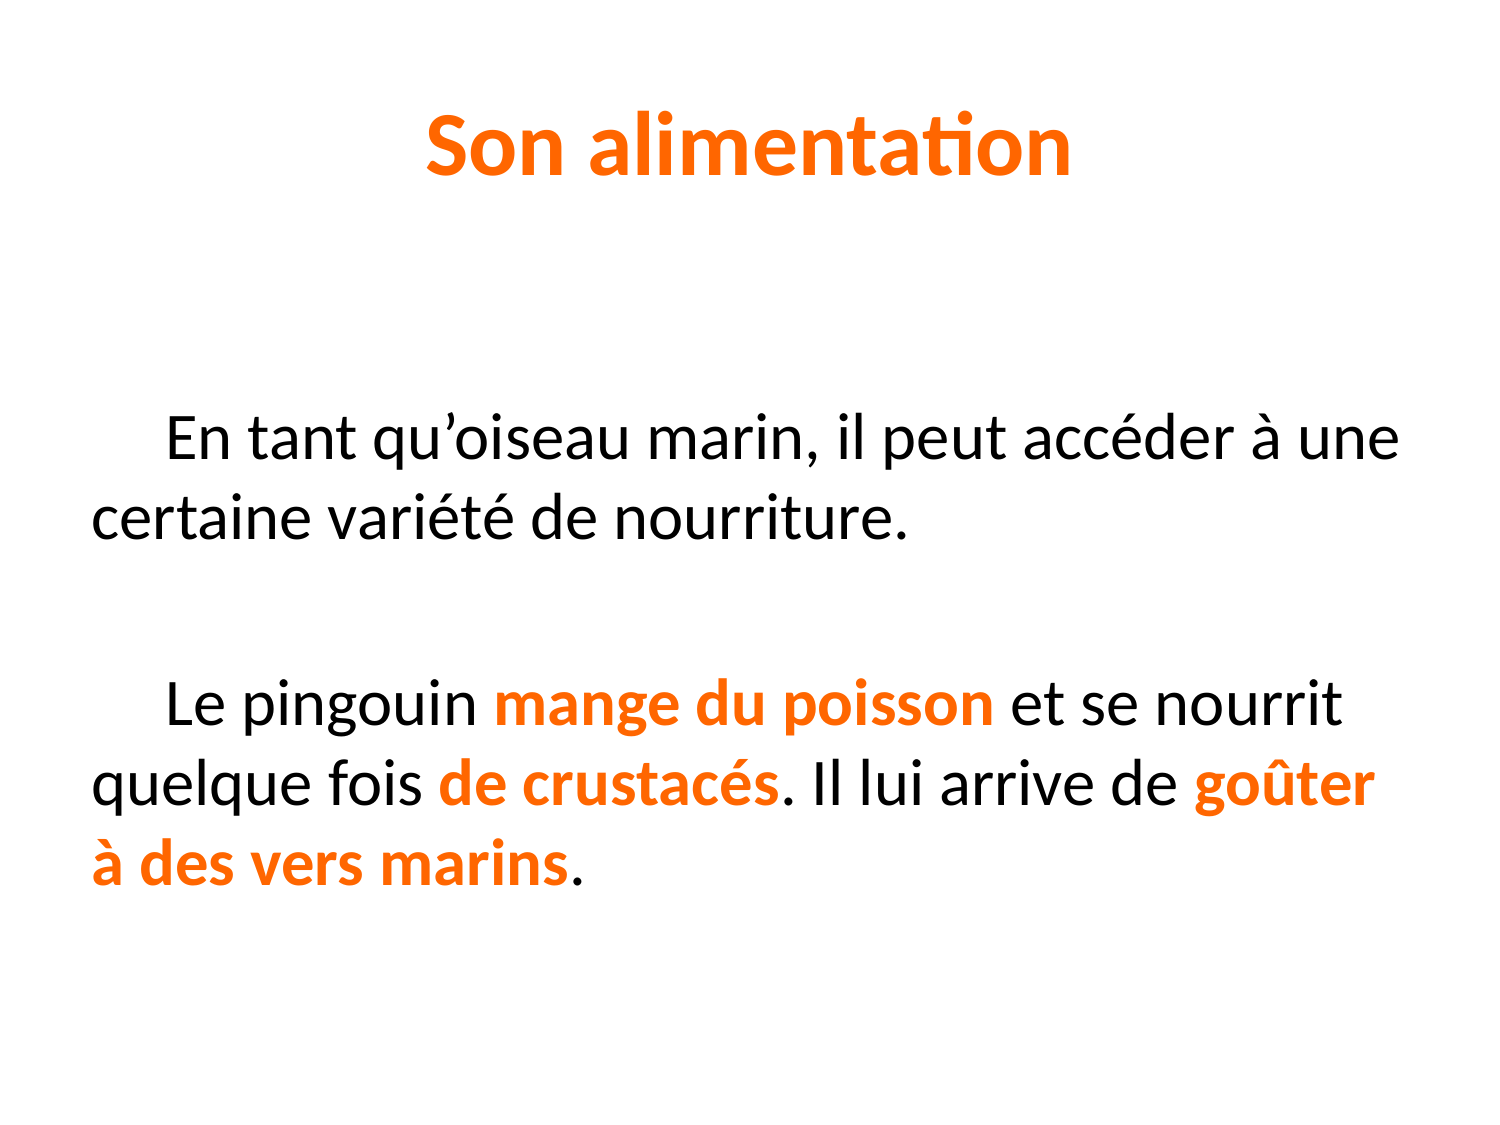

# Son alimentation
	En tant qu’oiseau marin, il peut accéder à une certaine variété de nourriture.
 	Le pingouin mange du poisson et se nourrit quelque fois de crustacés. Il lui arrive de goûter à des vers marins.